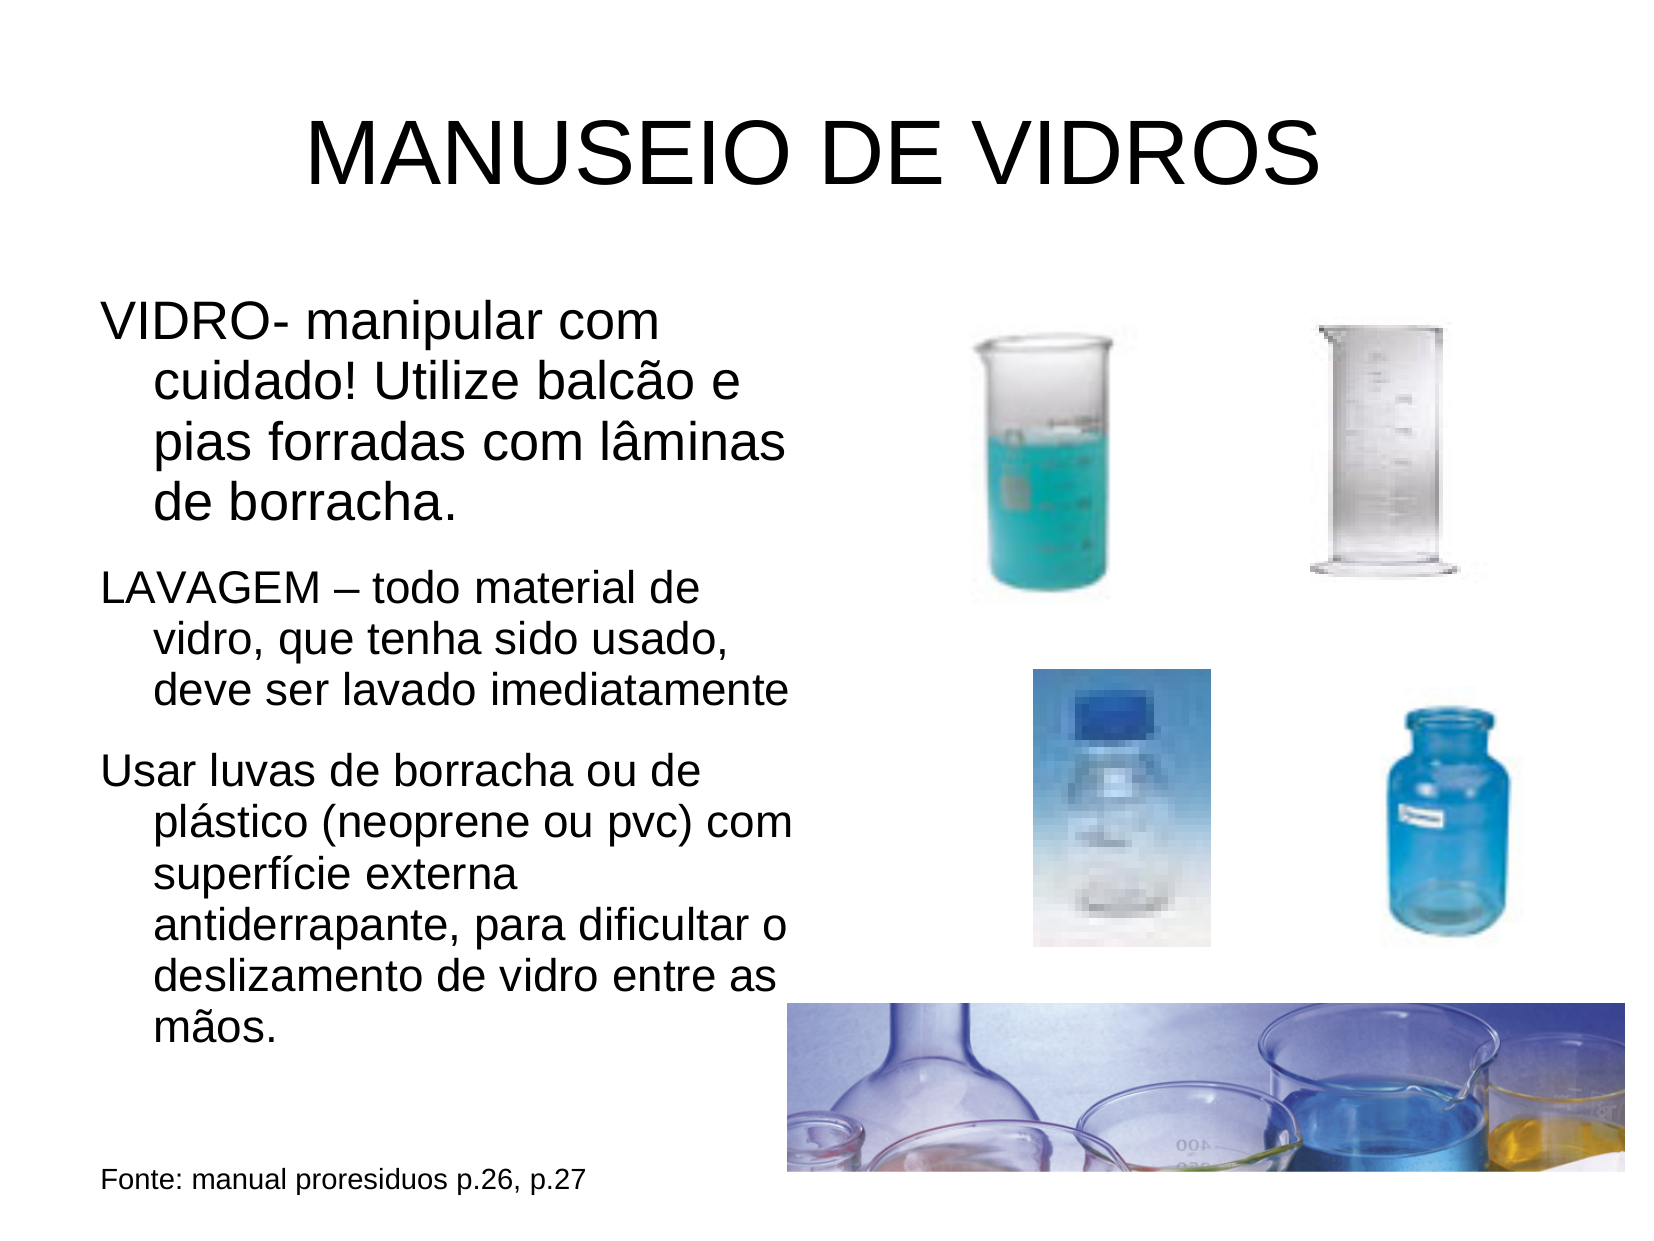

# MANUSEIO DE VIDROS
VIDRO- manipular com cuidado! Utilize balcão e pias forradas com lâminas de borracha.
LAVAGEM – todo material de vidro, que tenha sido usado, deve ser lavado imediatamente
Usar luvas de borracha ou de plástico (neoprene ou pvc) com superfície externa antiderrapante, para dificultar o deslizamento de vidro entre as mãos.
Fonte: manual proresiduos p.26, p.27